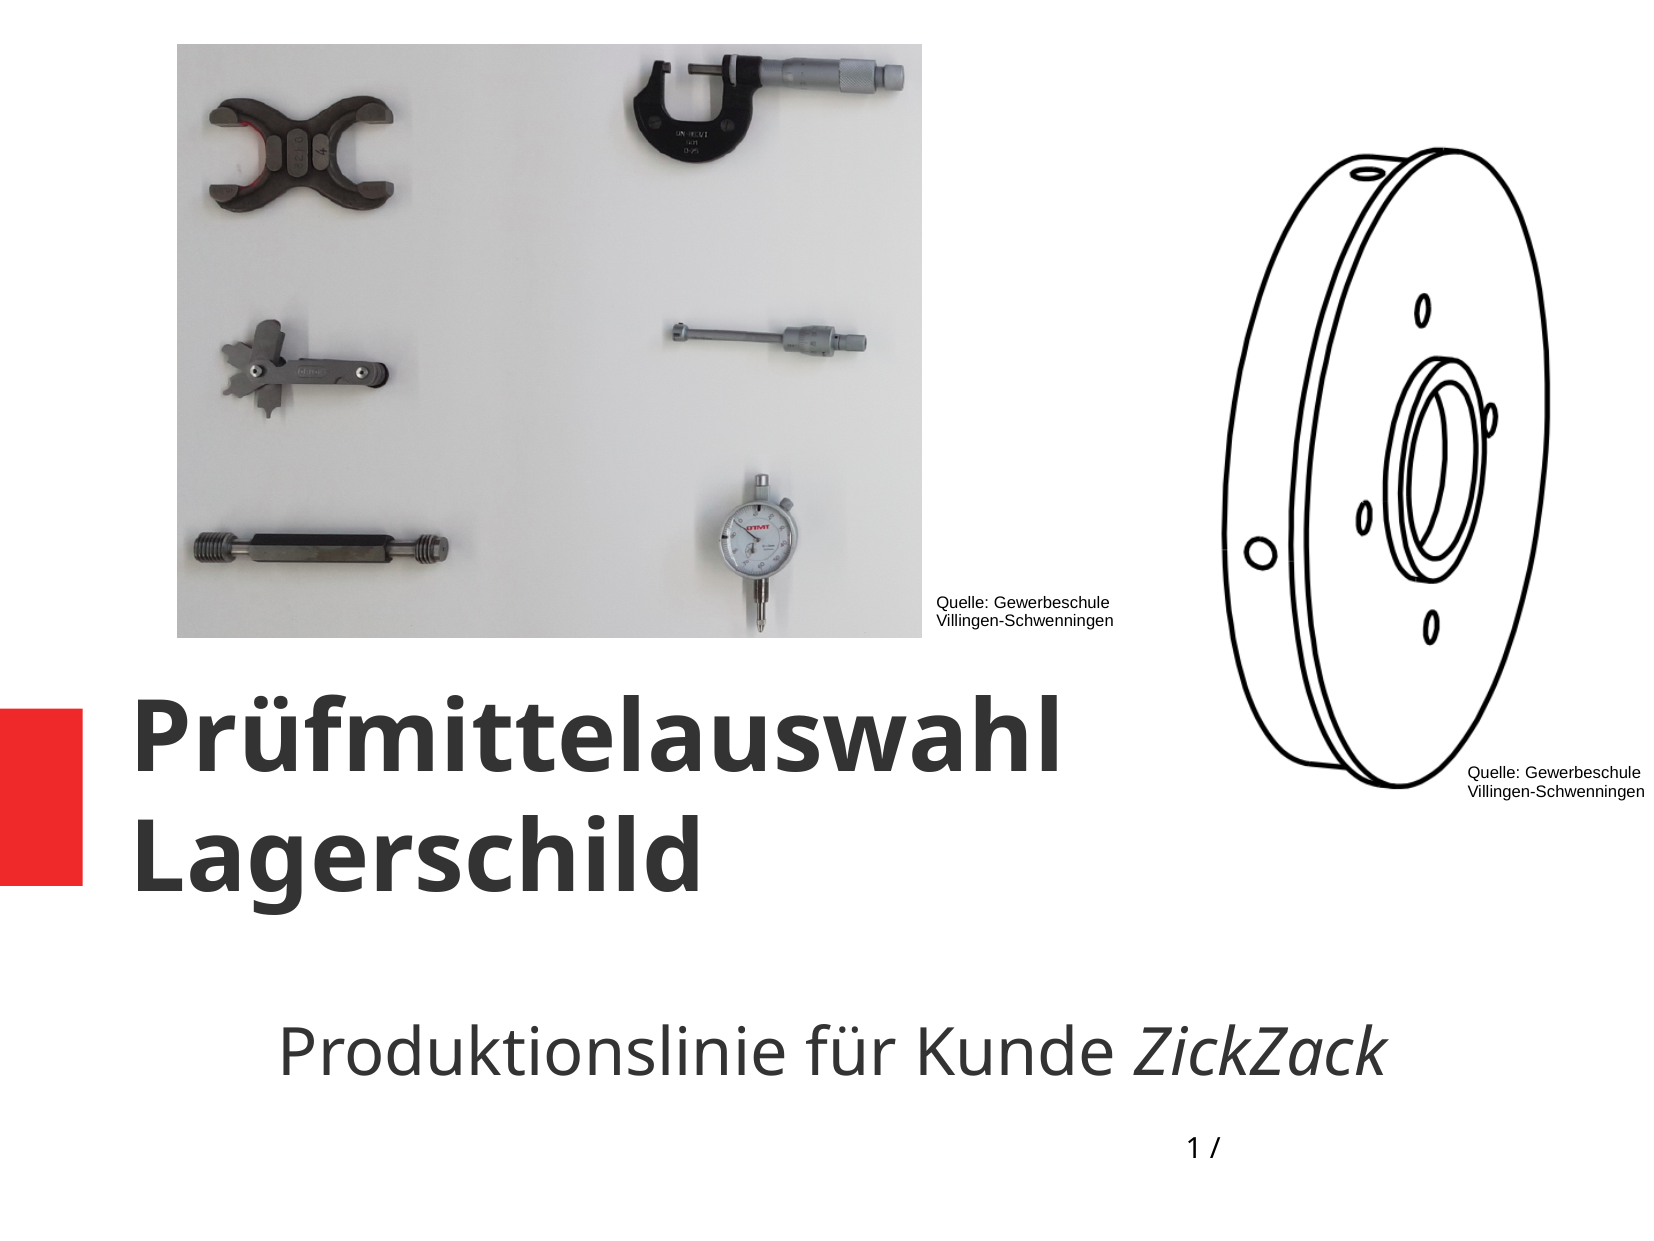

Quelle: Gewerbeschule
Villingen-Schwenningen
# Prüfmittelauswahl Lagerschild
Quelle: Gewerbeschule
Villingen-Schwenningen
Produktionslinie für Kunde ZickZack